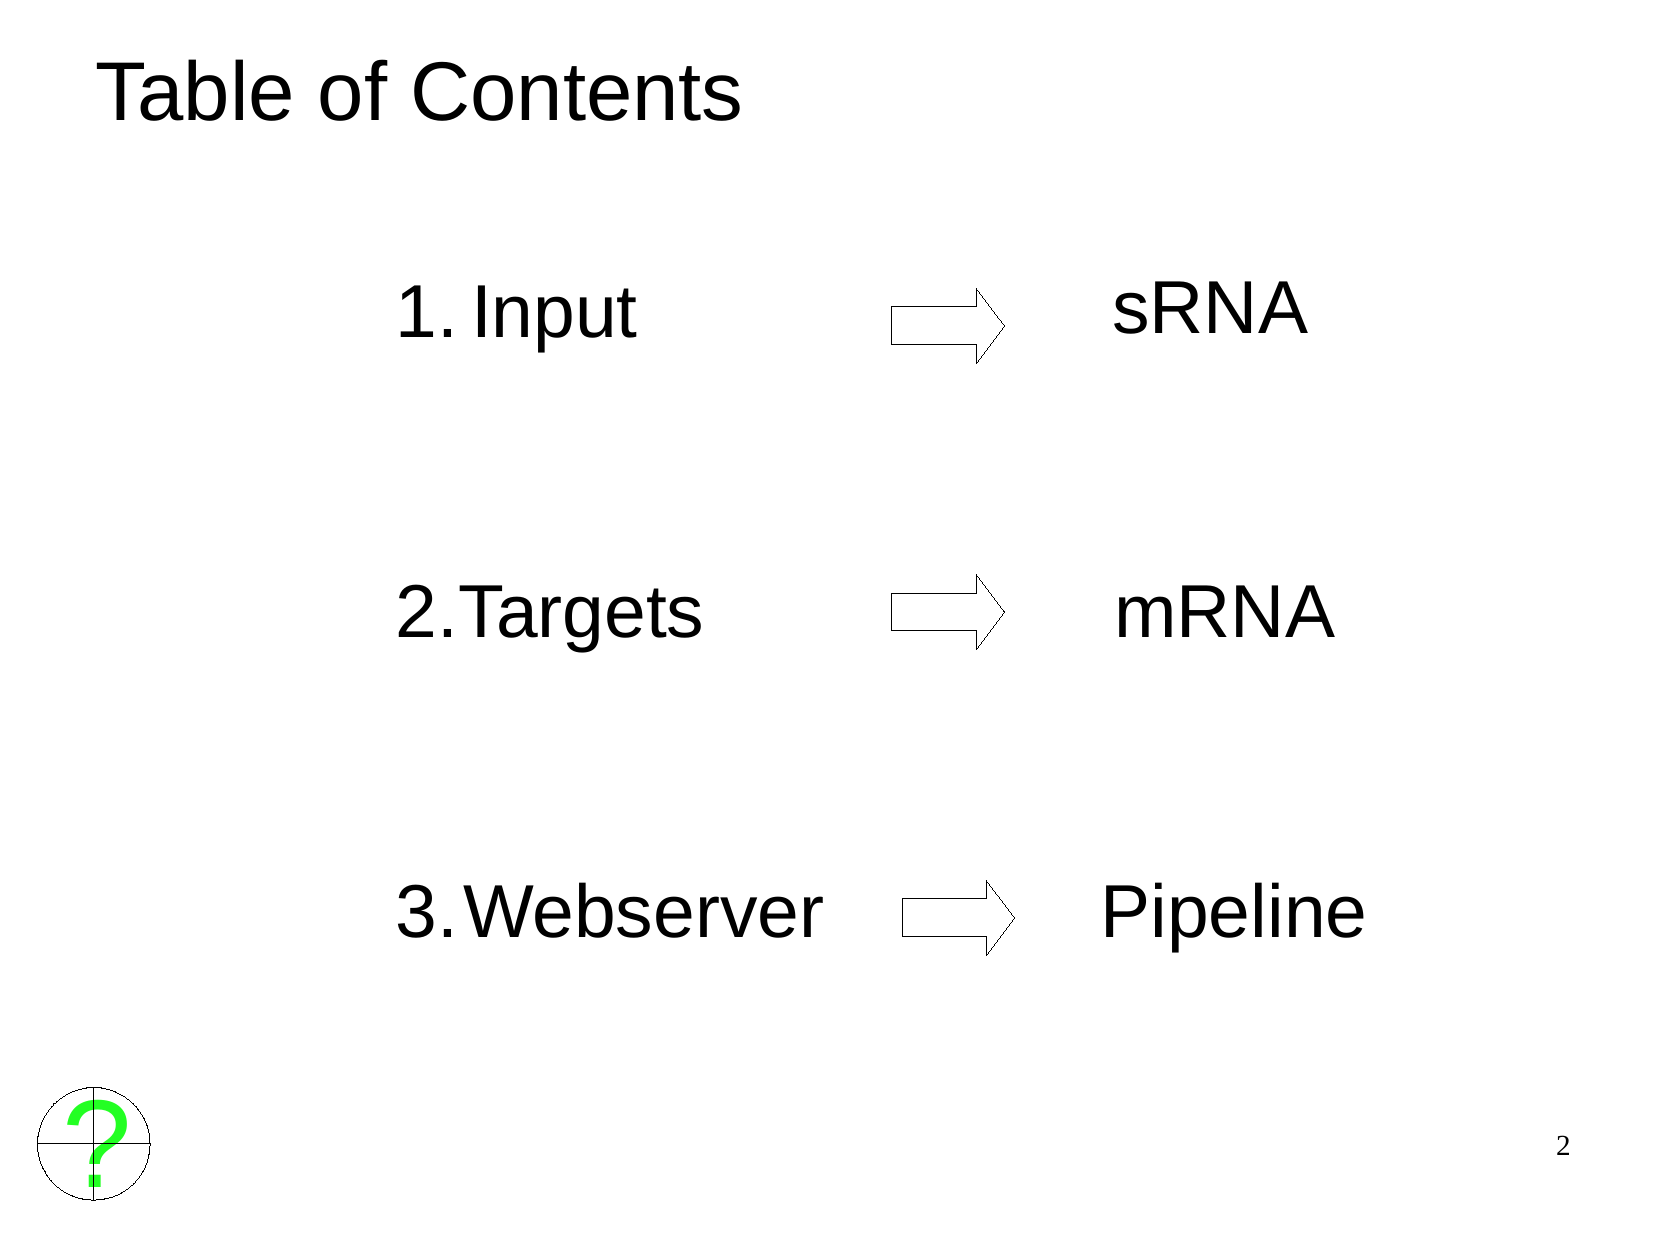

Table of Contents
sRNA
1.
Input
2.
Targets
mRNA
3.
Webserver
Pipeline
?
2